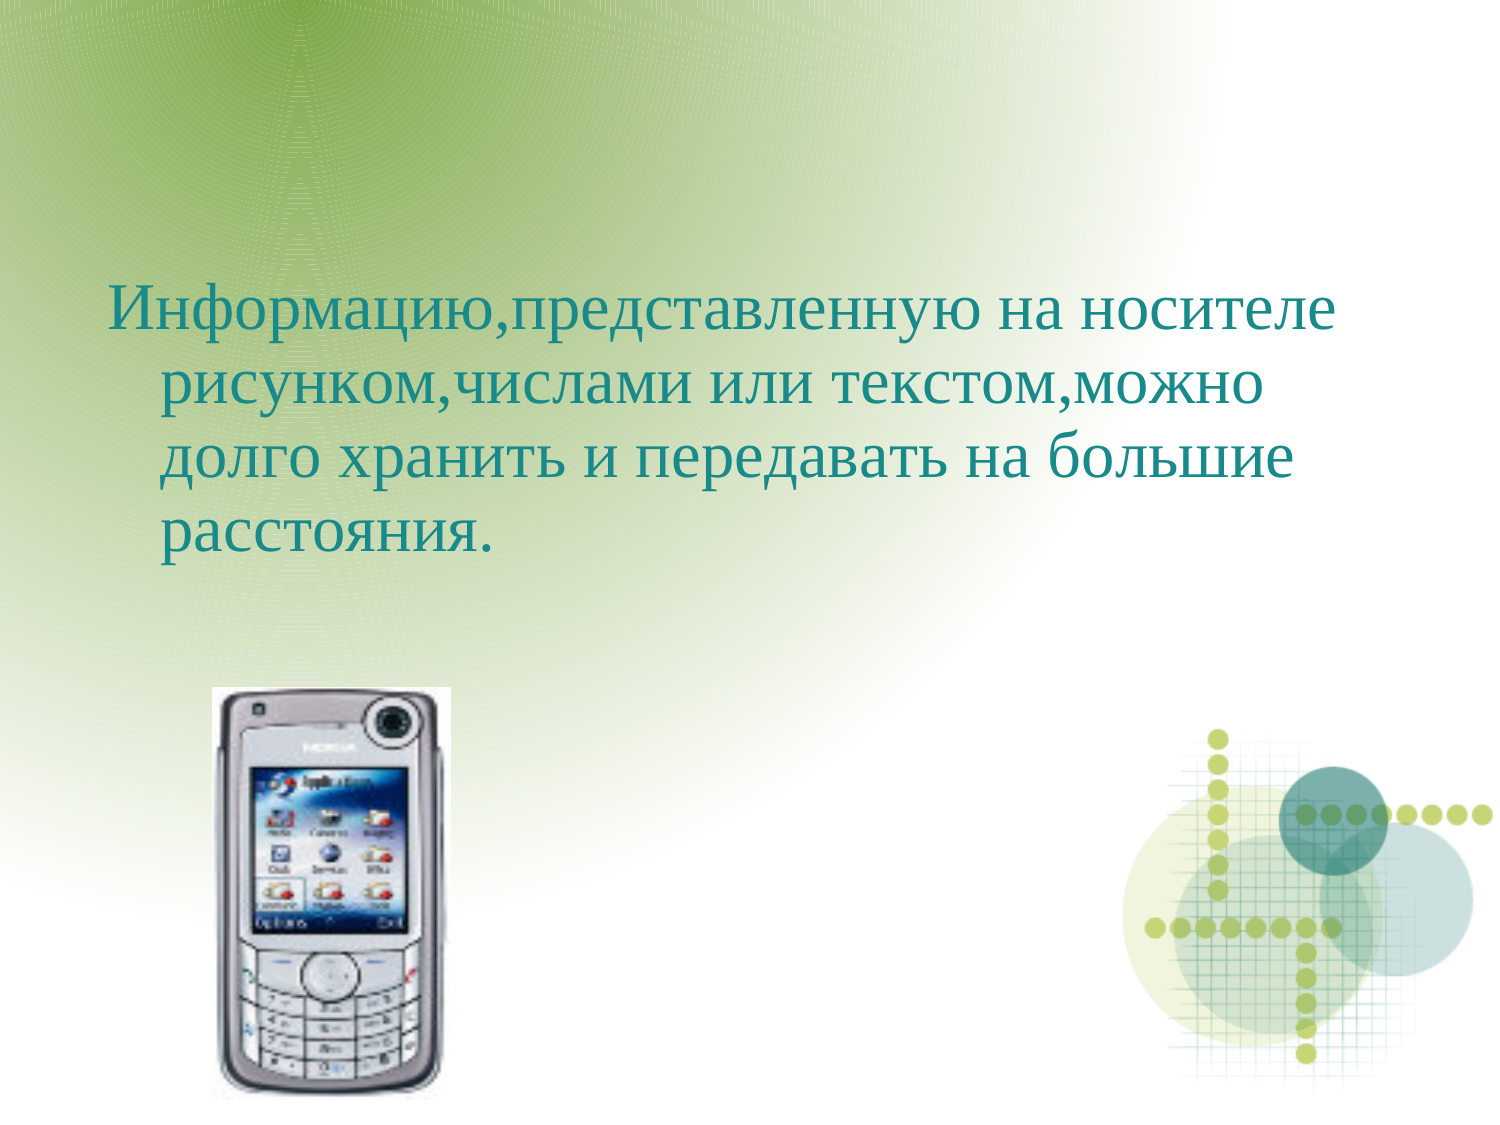

#
Информацию,представленную на носителе рисунком,числами или текстом,можно долго хранить и передавать на большие расстояния.